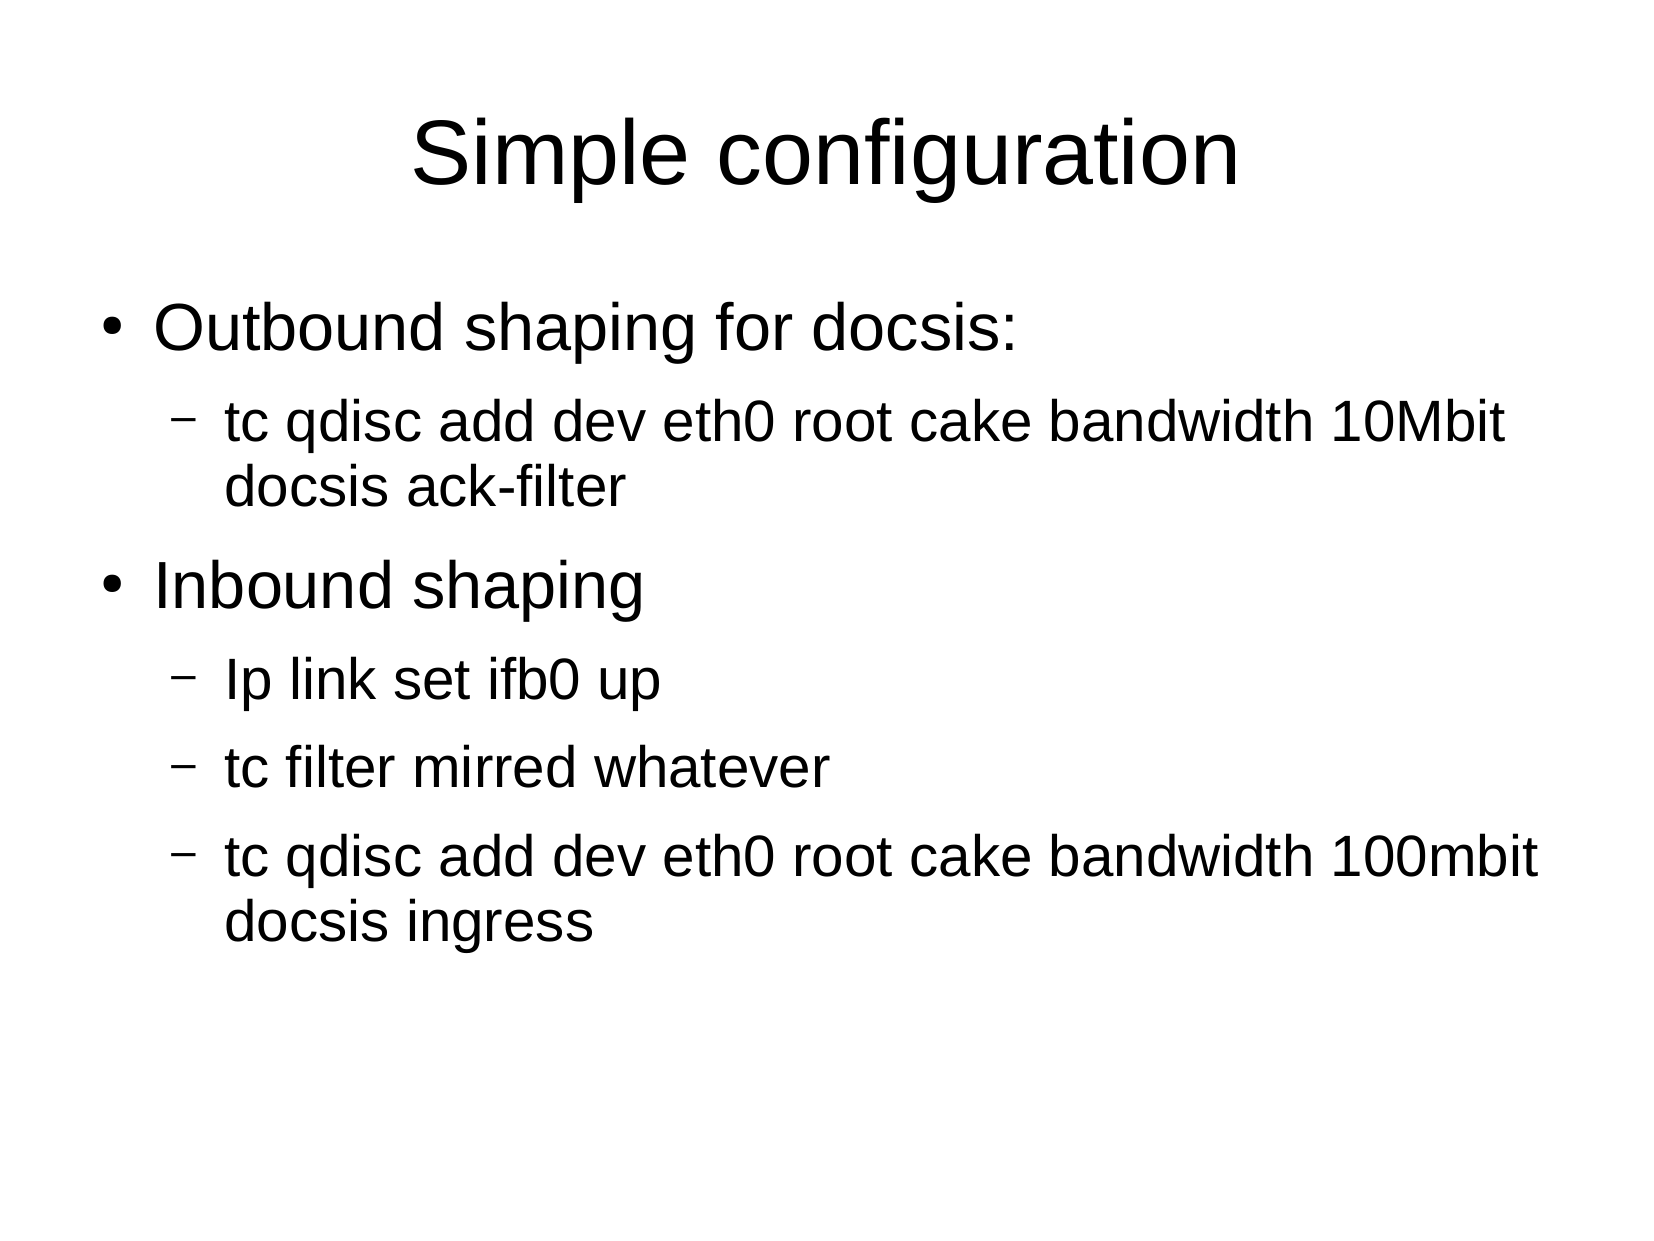

# Simple configuration
Outbound shaping for docsis:
tc qdisc add dev eth0 root cake bandwidth 10Mbit docsis ack-filter
Inbound shaping
Ip link set ifb0 up
tc filter mirred whatever
tc qdisc add dev eth0 root cake bandwidth 100mbit docsis ingress